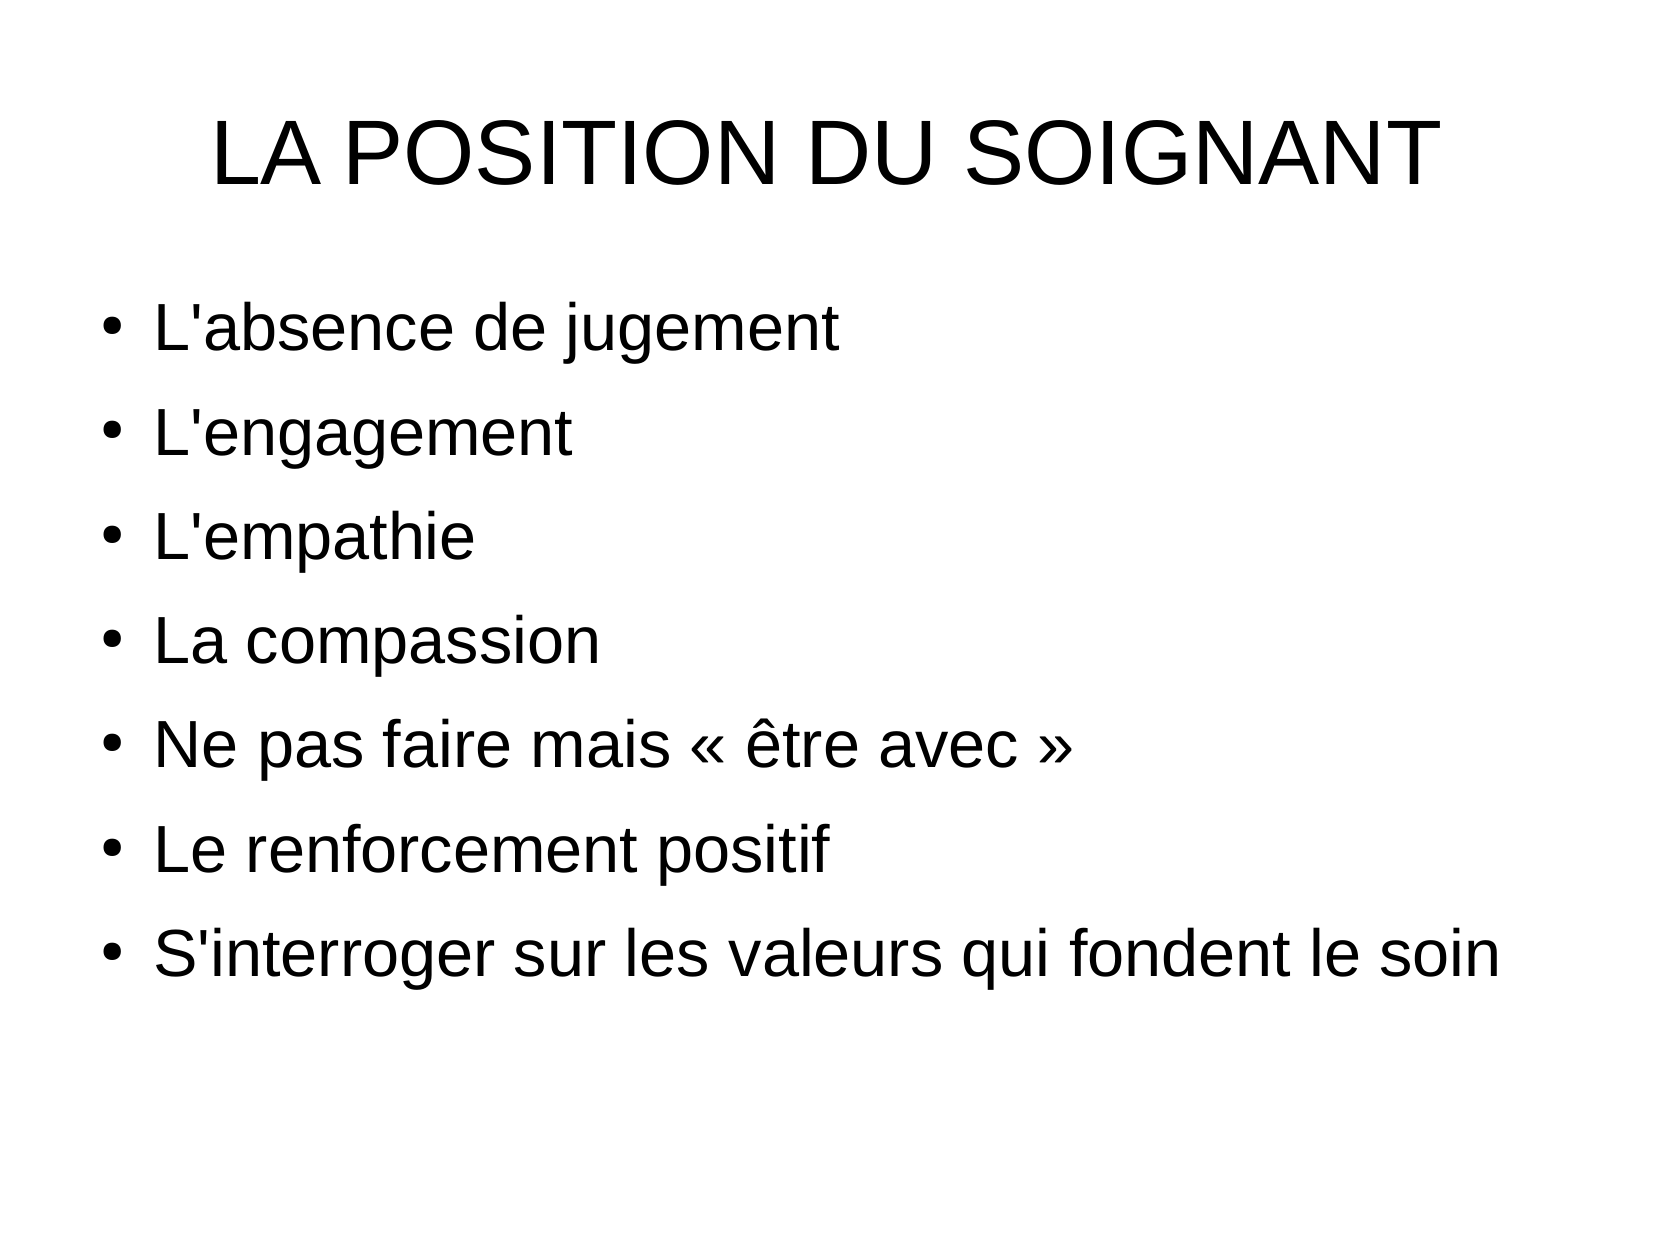

# LA POSITION DU SOIGNANT
L'absence de jugement
L'engagement
L'empathie
La compassion
Ne pas faire mais « être avec »
Le renforcement positif
S'interroger sur les valeurs qui fondent le soin